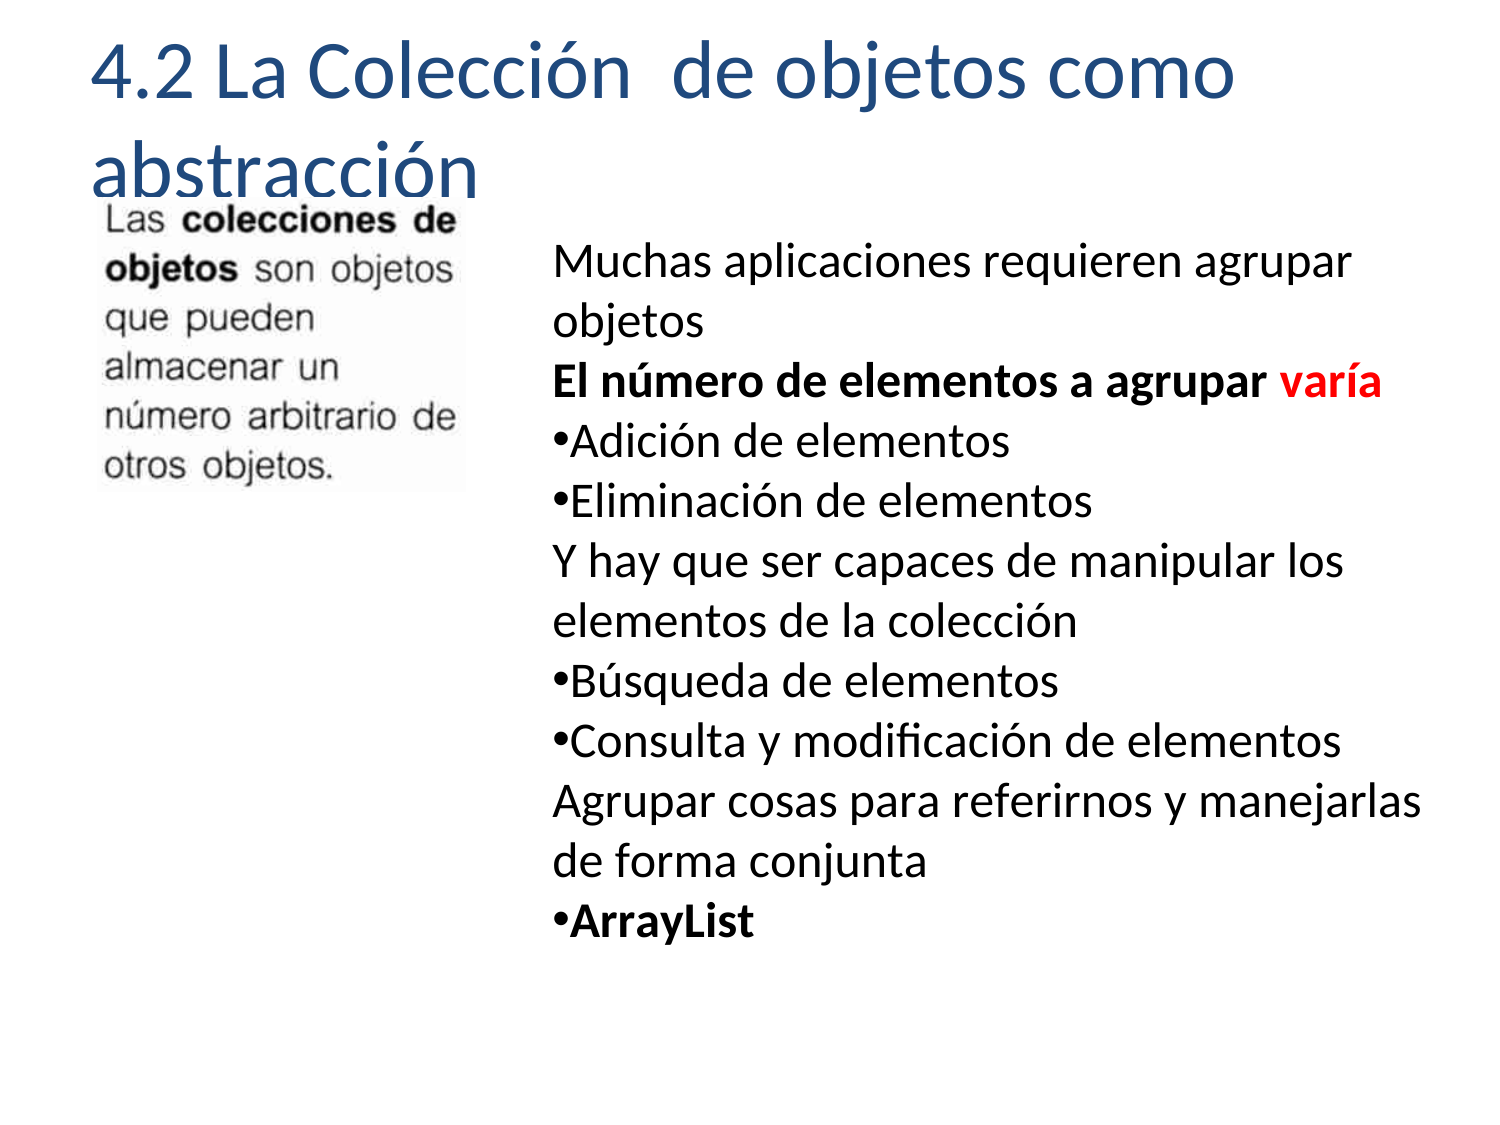

# 4.2 La Colección de objetos como abstracción
Muchas aplicaciones requieren agrupar objetos
El número de elementos a agrupar varía
Adición de elementos
Eliminación de elementos
Y hay que ser capaces de manipular los elementos de la colección
Búsqueda de elementos
Consulta y modificación de elementos
Agrupar cosas para referirnos y manejarlas de forma conjunta
ArrayList